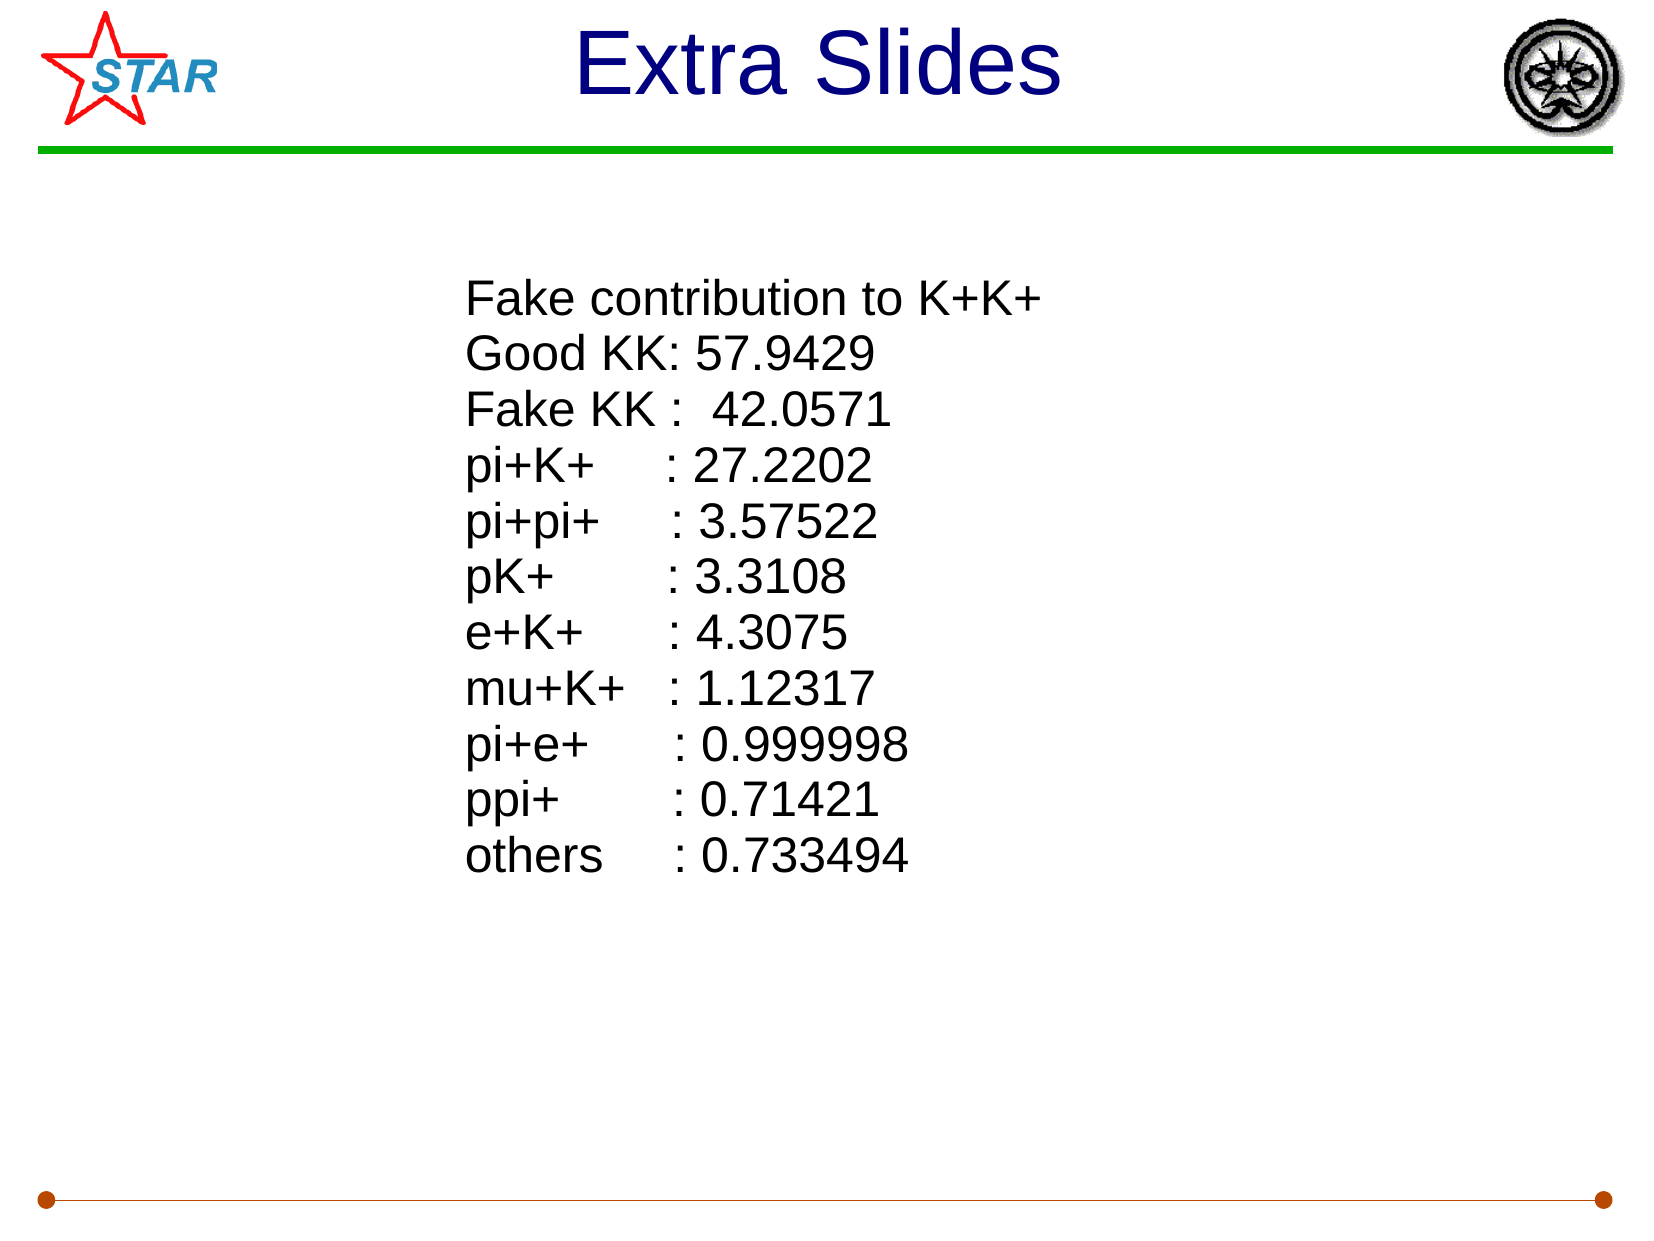

# Extra Slides
Fake contribution to K+K+
Good KK: 57.9429
Fake KK : 42.0571
pi+K+ : 27.2202
pi+pi+ : 3.57522
pK+ : 3.3108
e+K+ : 4.3075
mu+K+ : 1.12317
pi+e+ : 0.999998
ppi+ : 0.71421
others : 0.733494